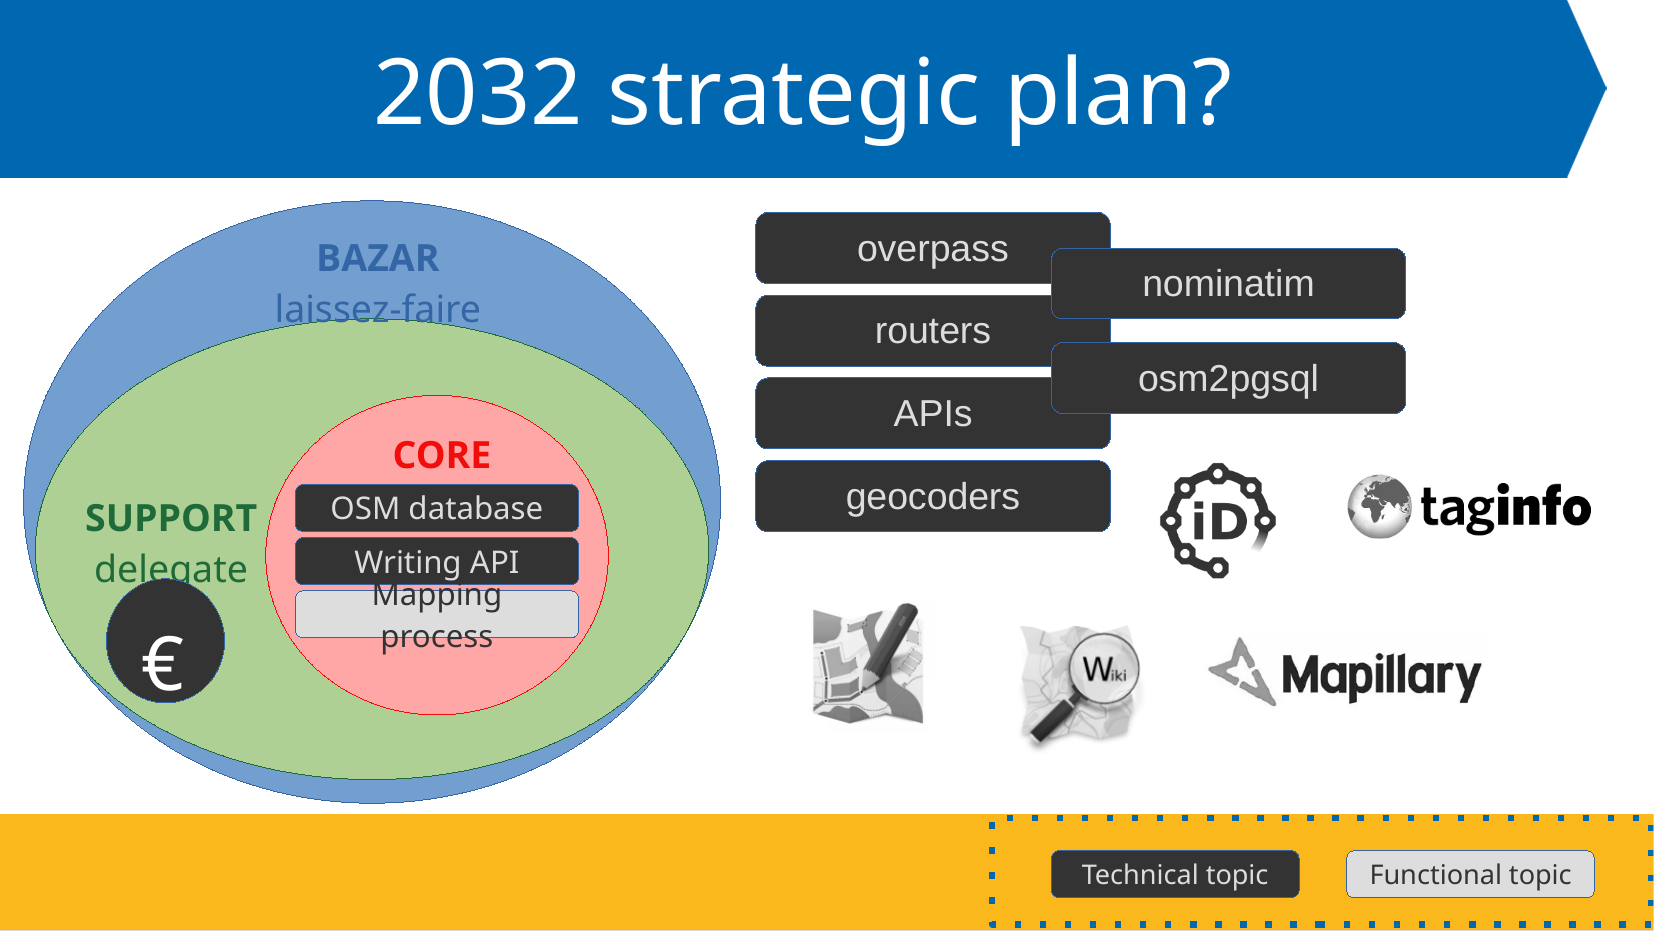

# 2032 strategic plan?
overpass
BAZAR
laissez-faire
nominatim
routers
osm2pgsql
APIs
CORE
geocoders
SUPPORT
delegate
OSM database
Writing API
Mapping process
€
Technical topic
Functional topic